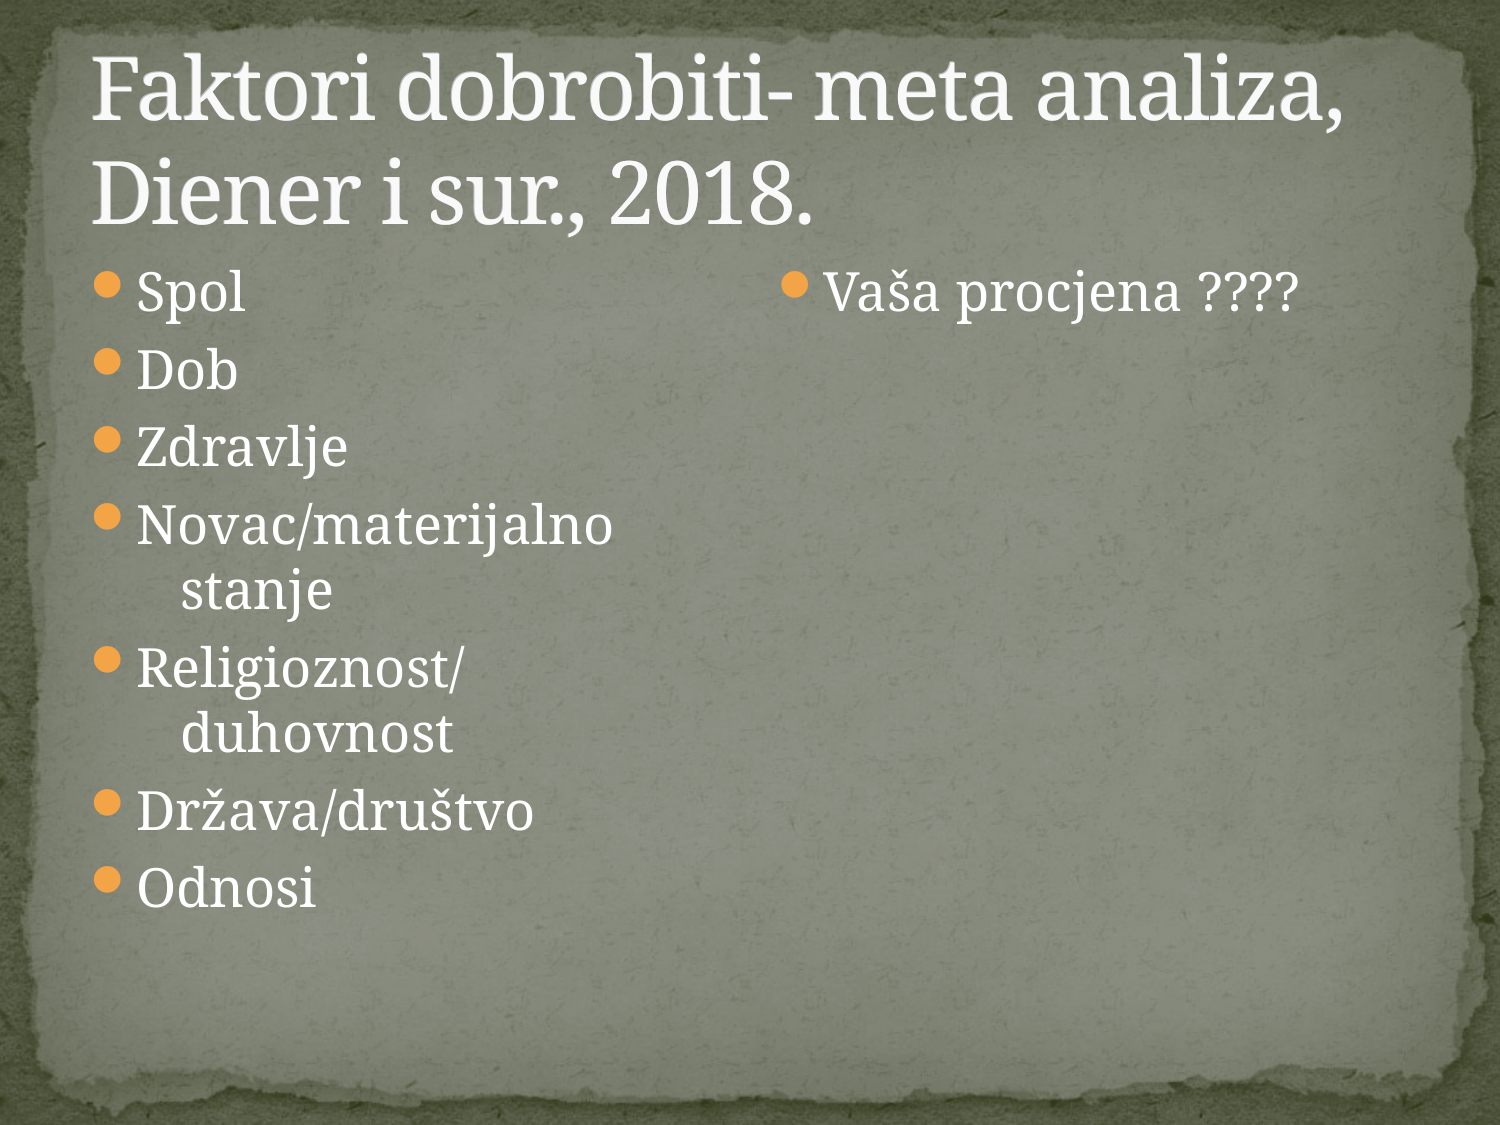

# Faktori dobrobiti- meta analiza, Diener i sur., 2018.
Spol
Dob
Zdravlje
Novac/materijalno stanje
Religioznost/duhovnost
Država/društvo
Odnosi
Vaša procjena ????